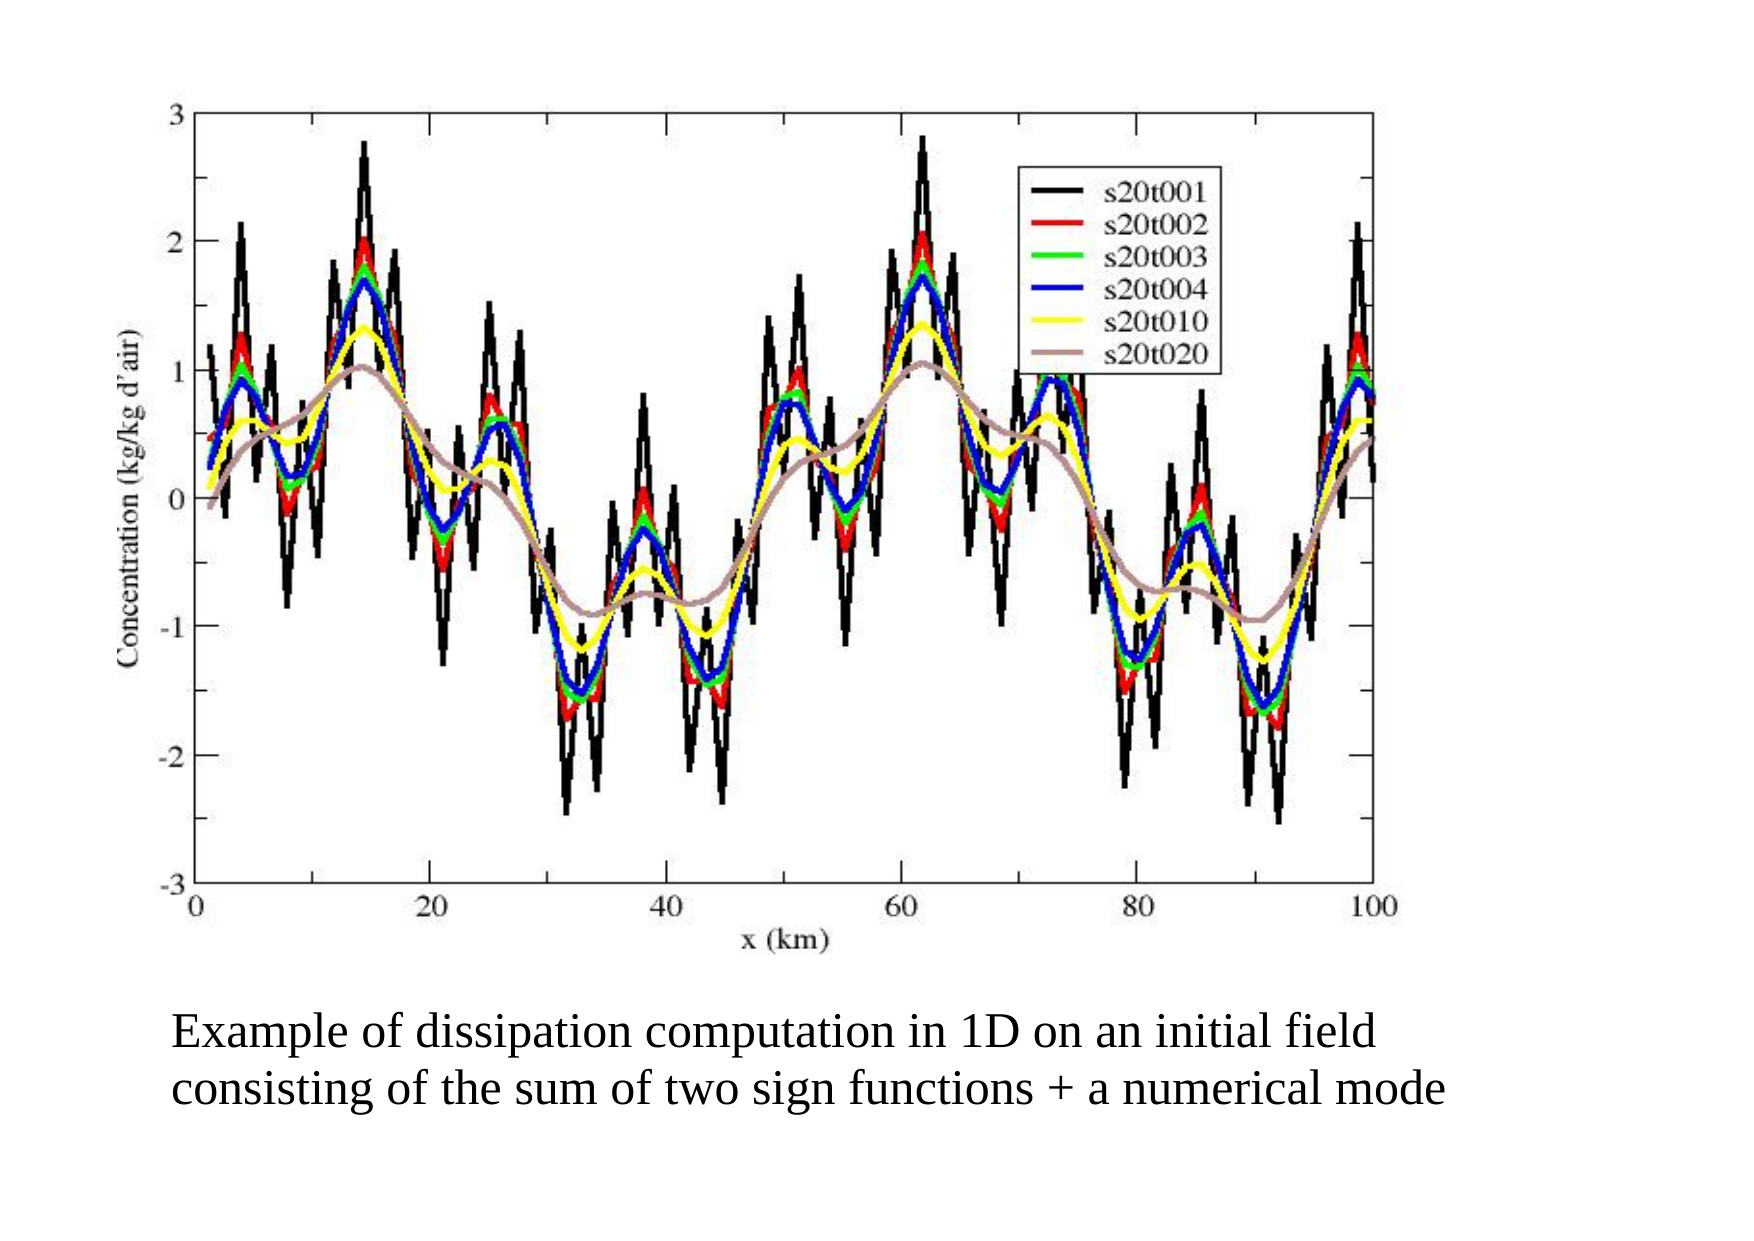

Example of dissipation computation in 1D on an initial field
consisting of the sum of two sign functions + a numerical mode